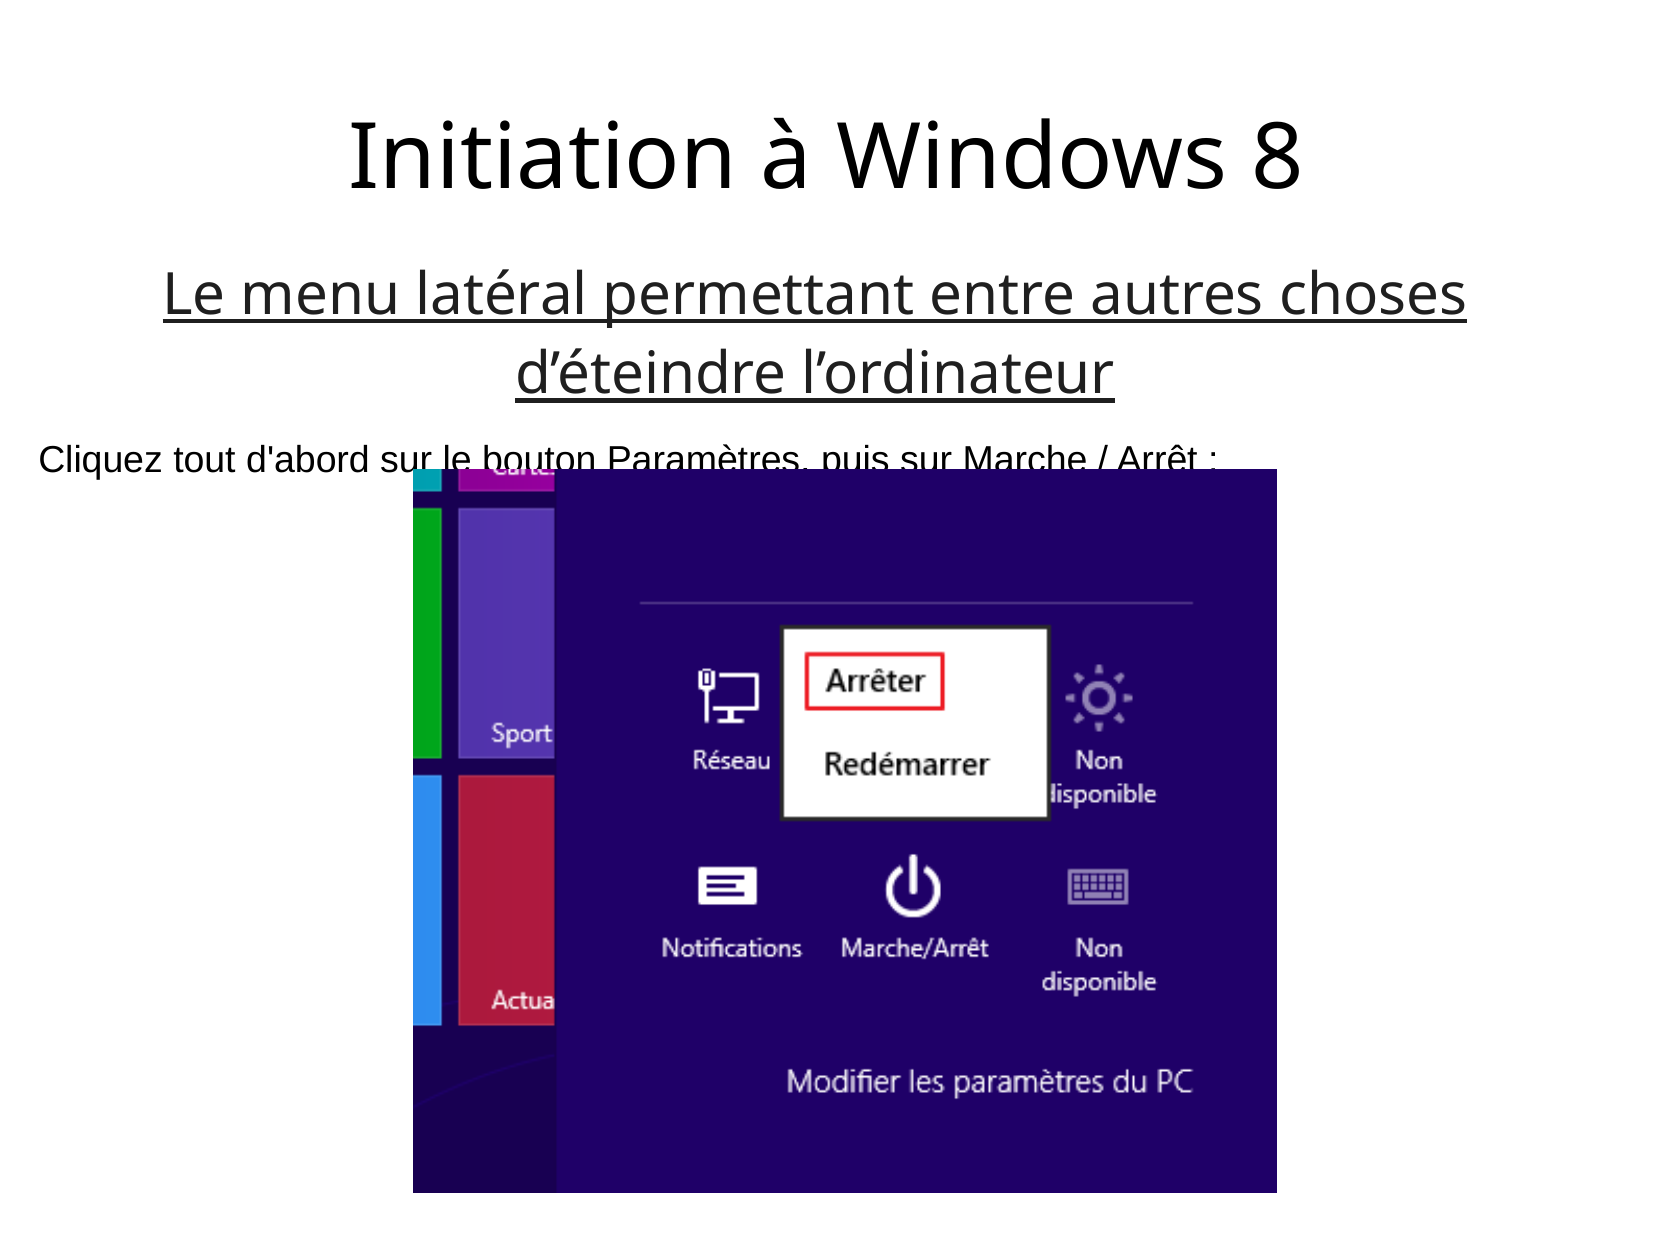

# Initiation à Windows 8
Le menu latéral permettant entre autres choses d’éteindre l’ordinateur
Cliquez tout d'abord sur le bouton Paramètres, puis sur Marche / Arrêt :